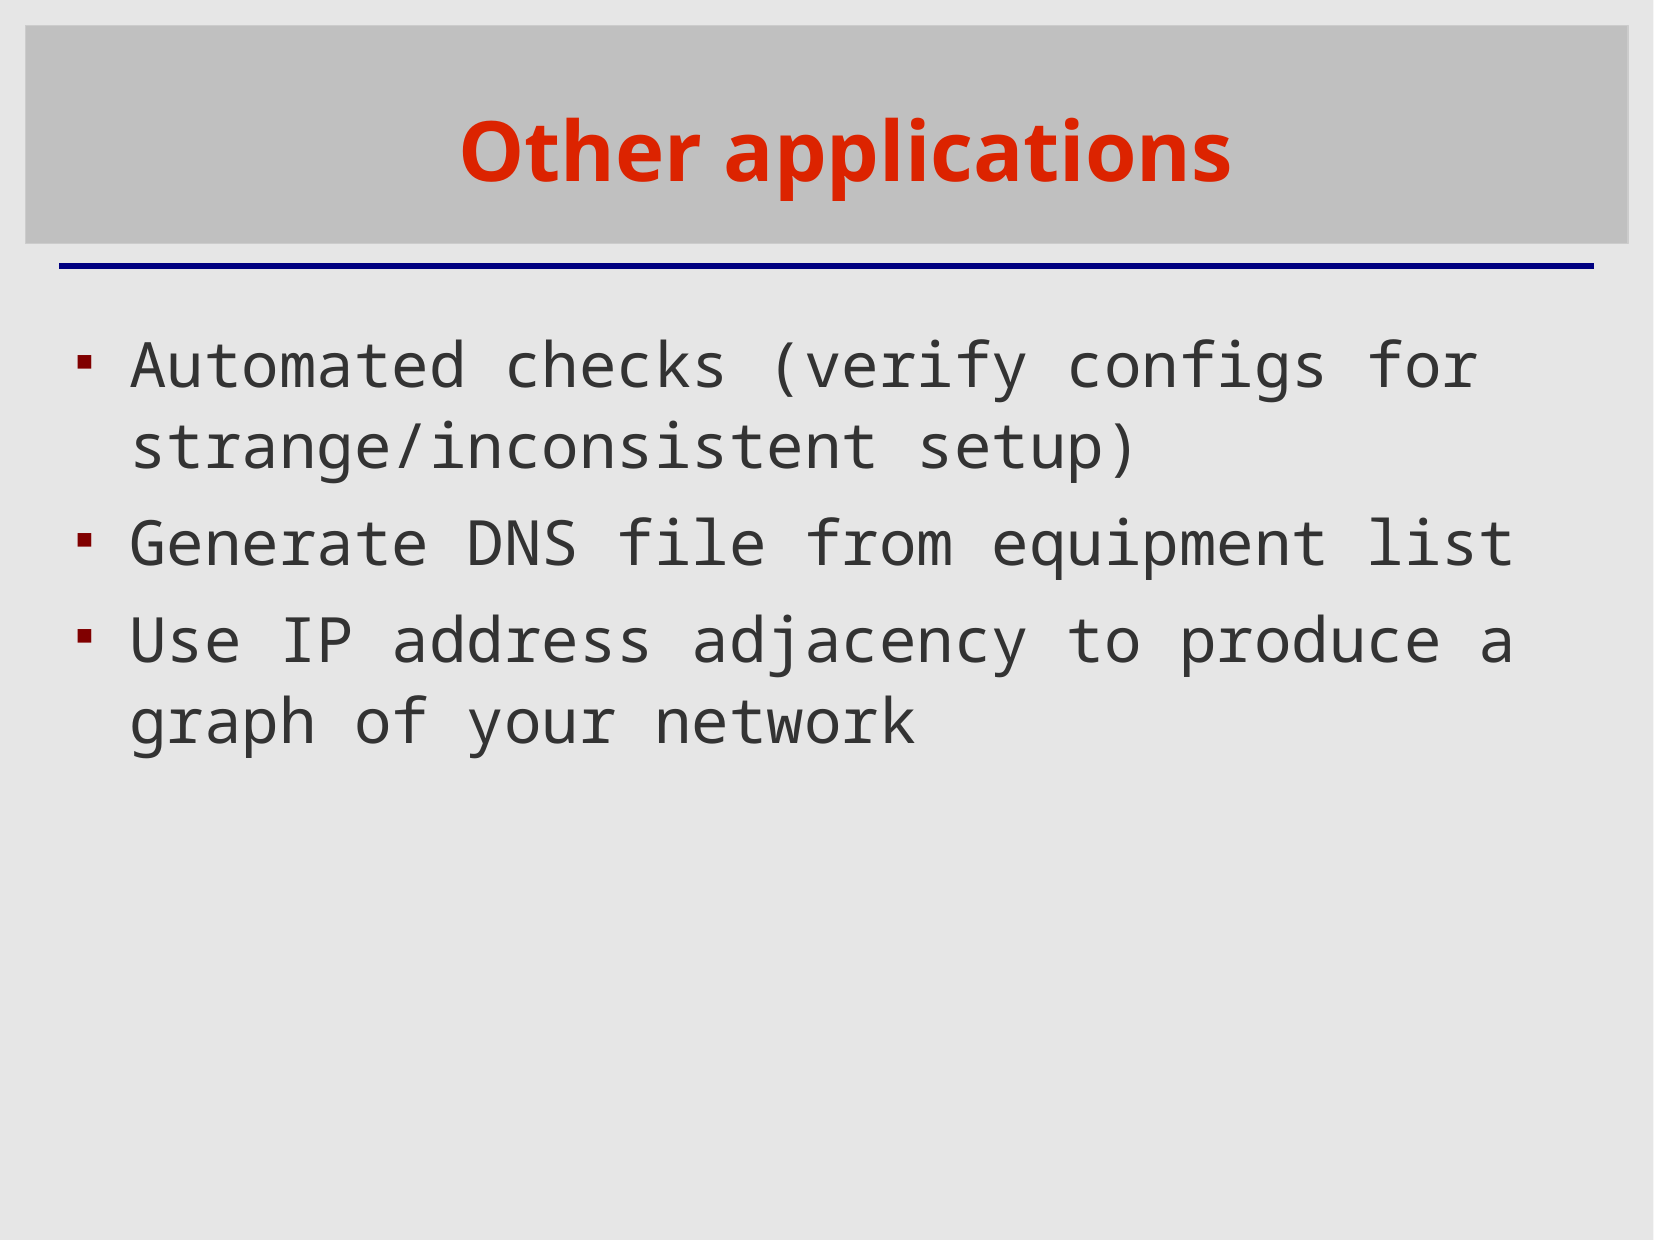

# Other applications
Automated checks (verify configs for strange/inconsistent setup)
Generate DNS file from equipment list
Use IP address adjacency to produce a graph of your network